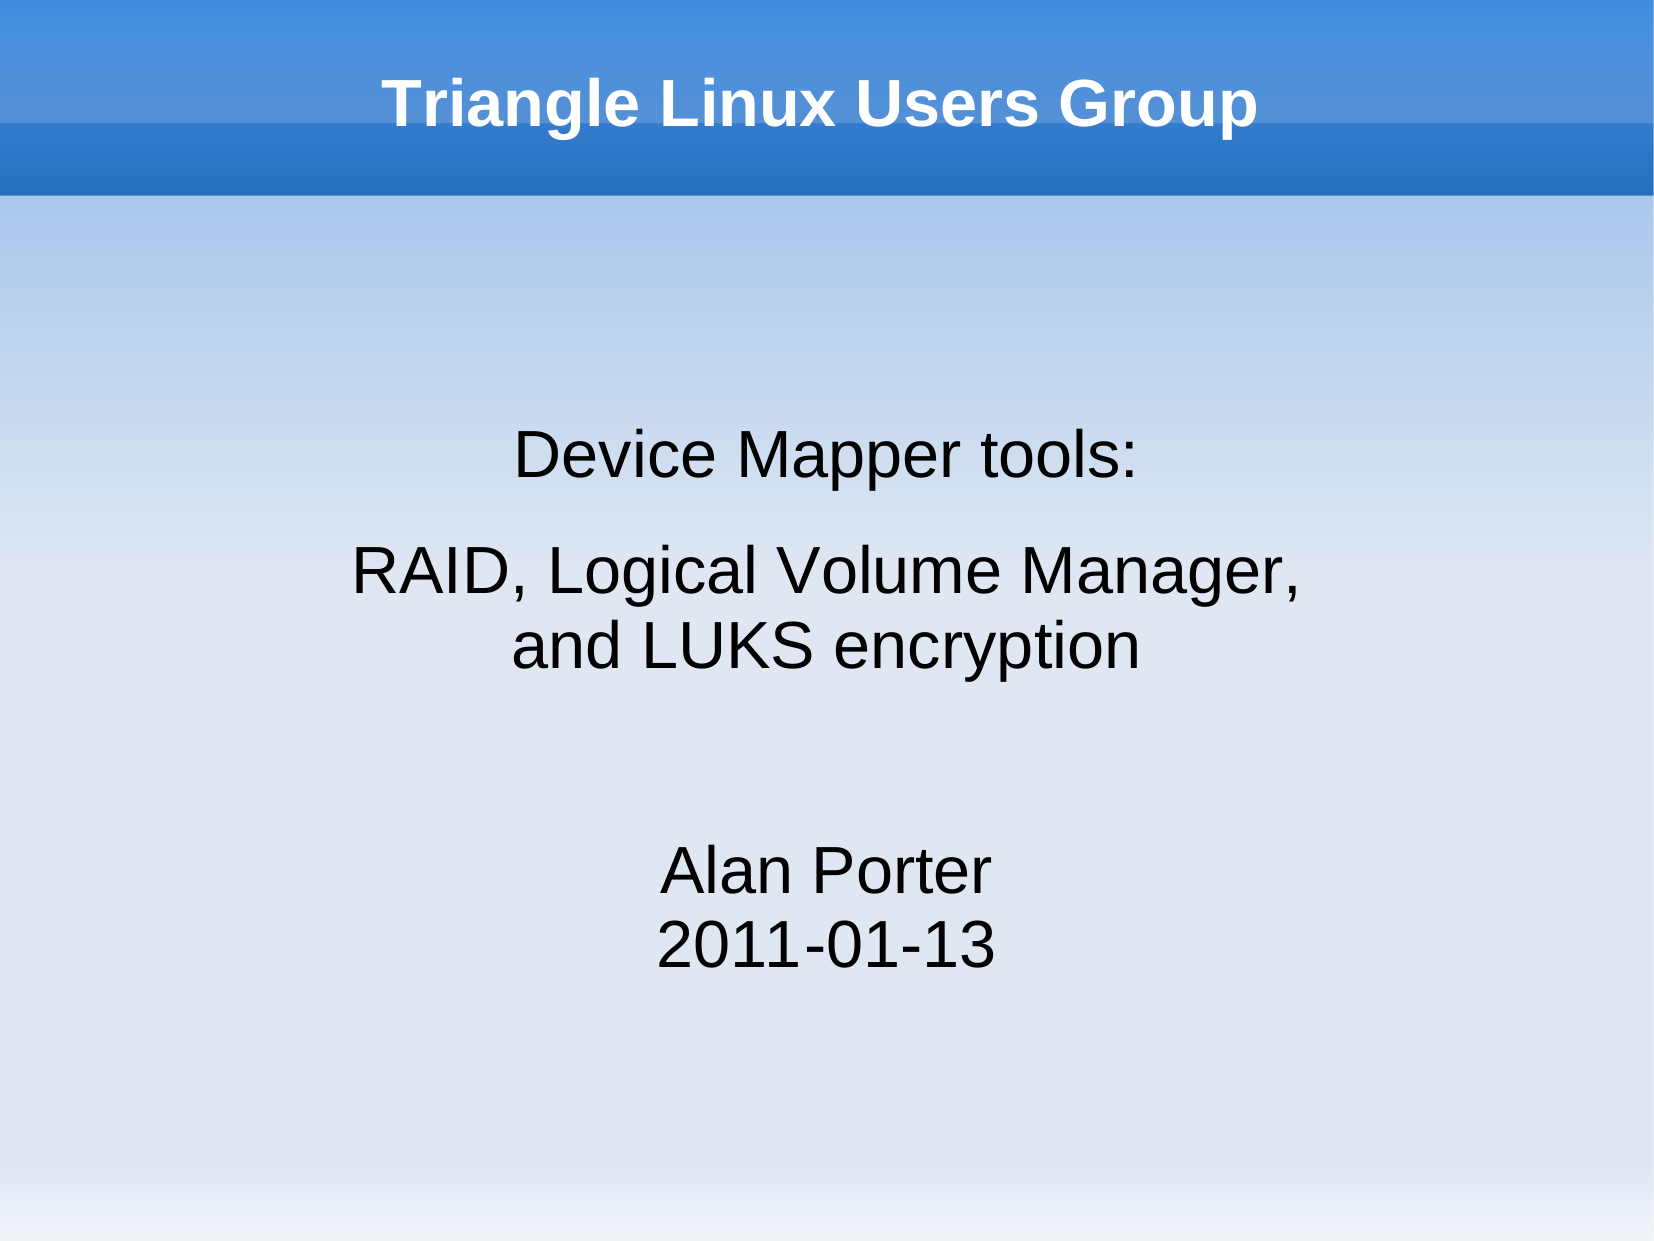

Triangle Linux Users Group
# Device Mapper tools:
RAID, Logical Volume Manager,
and LUKS encryption
Alan Porter
2011-01-13